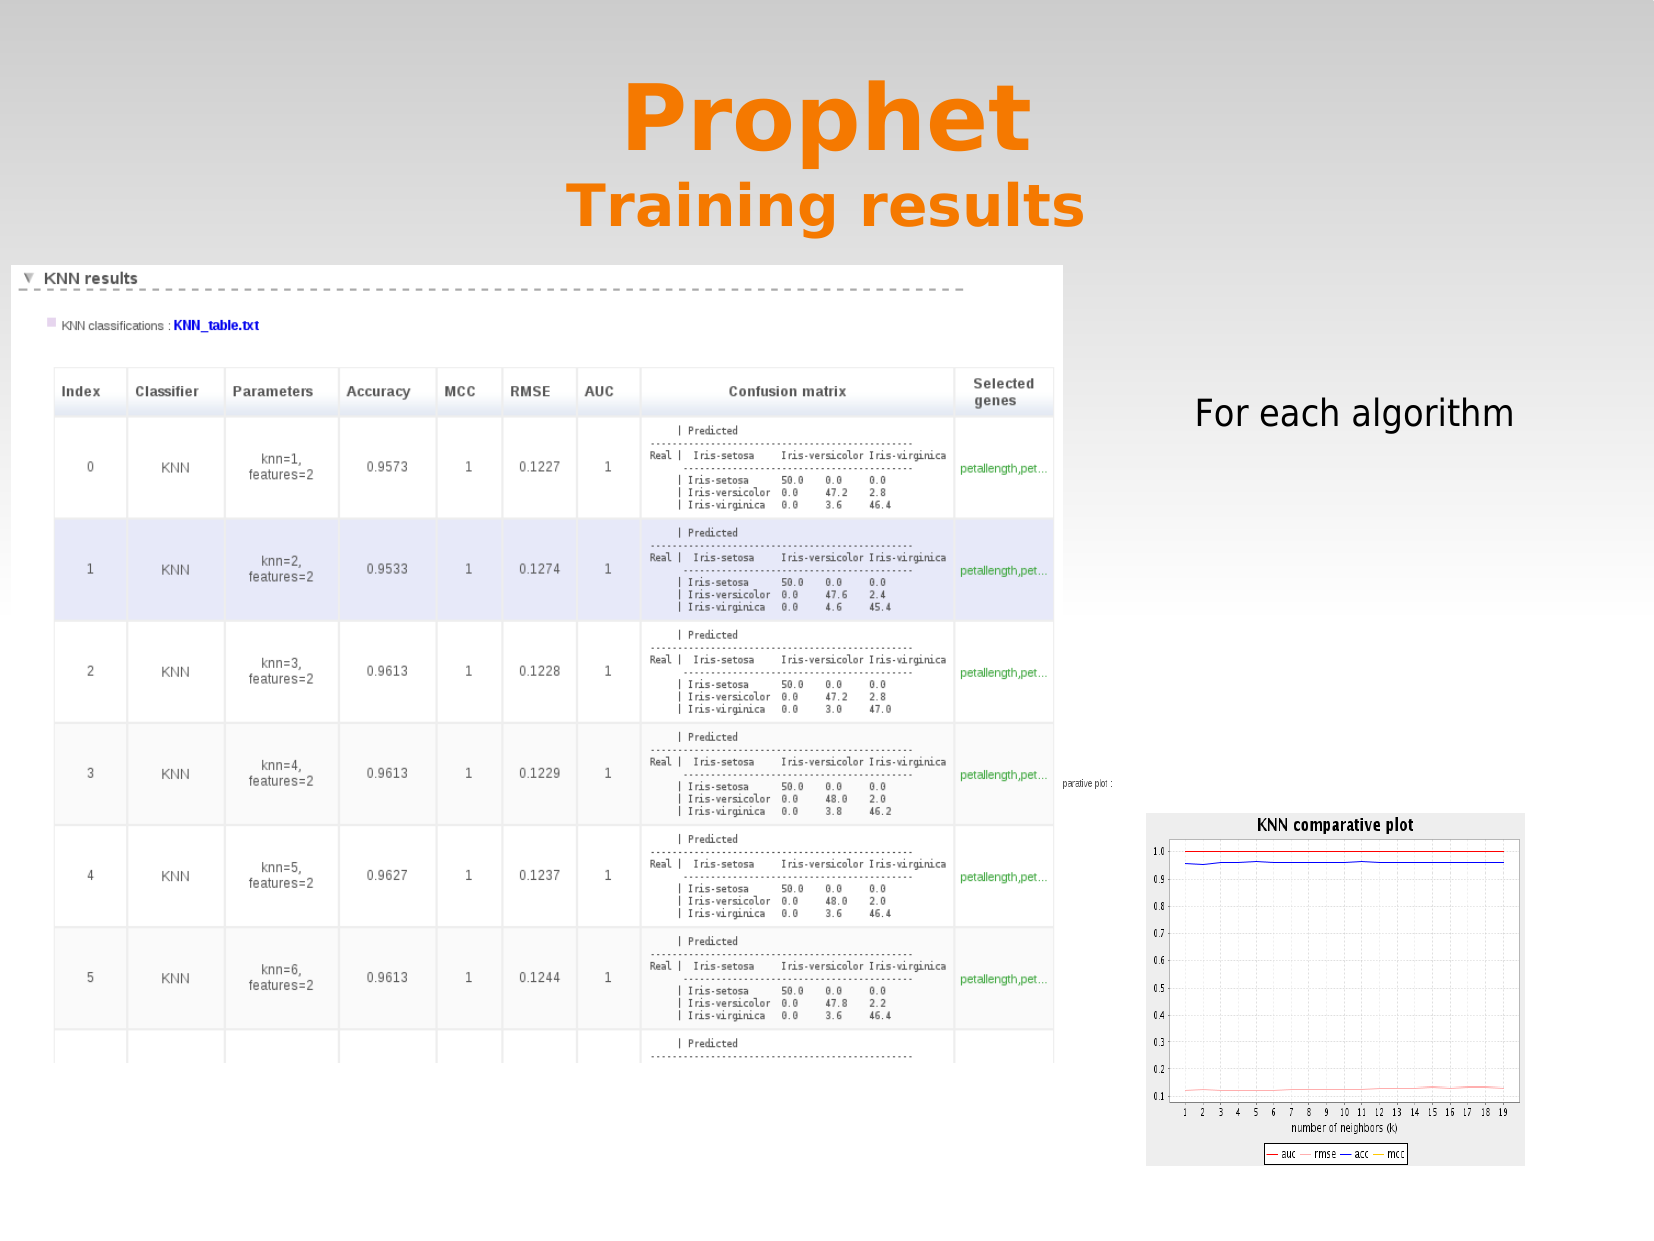

# Prophet Training results
For each algorithm